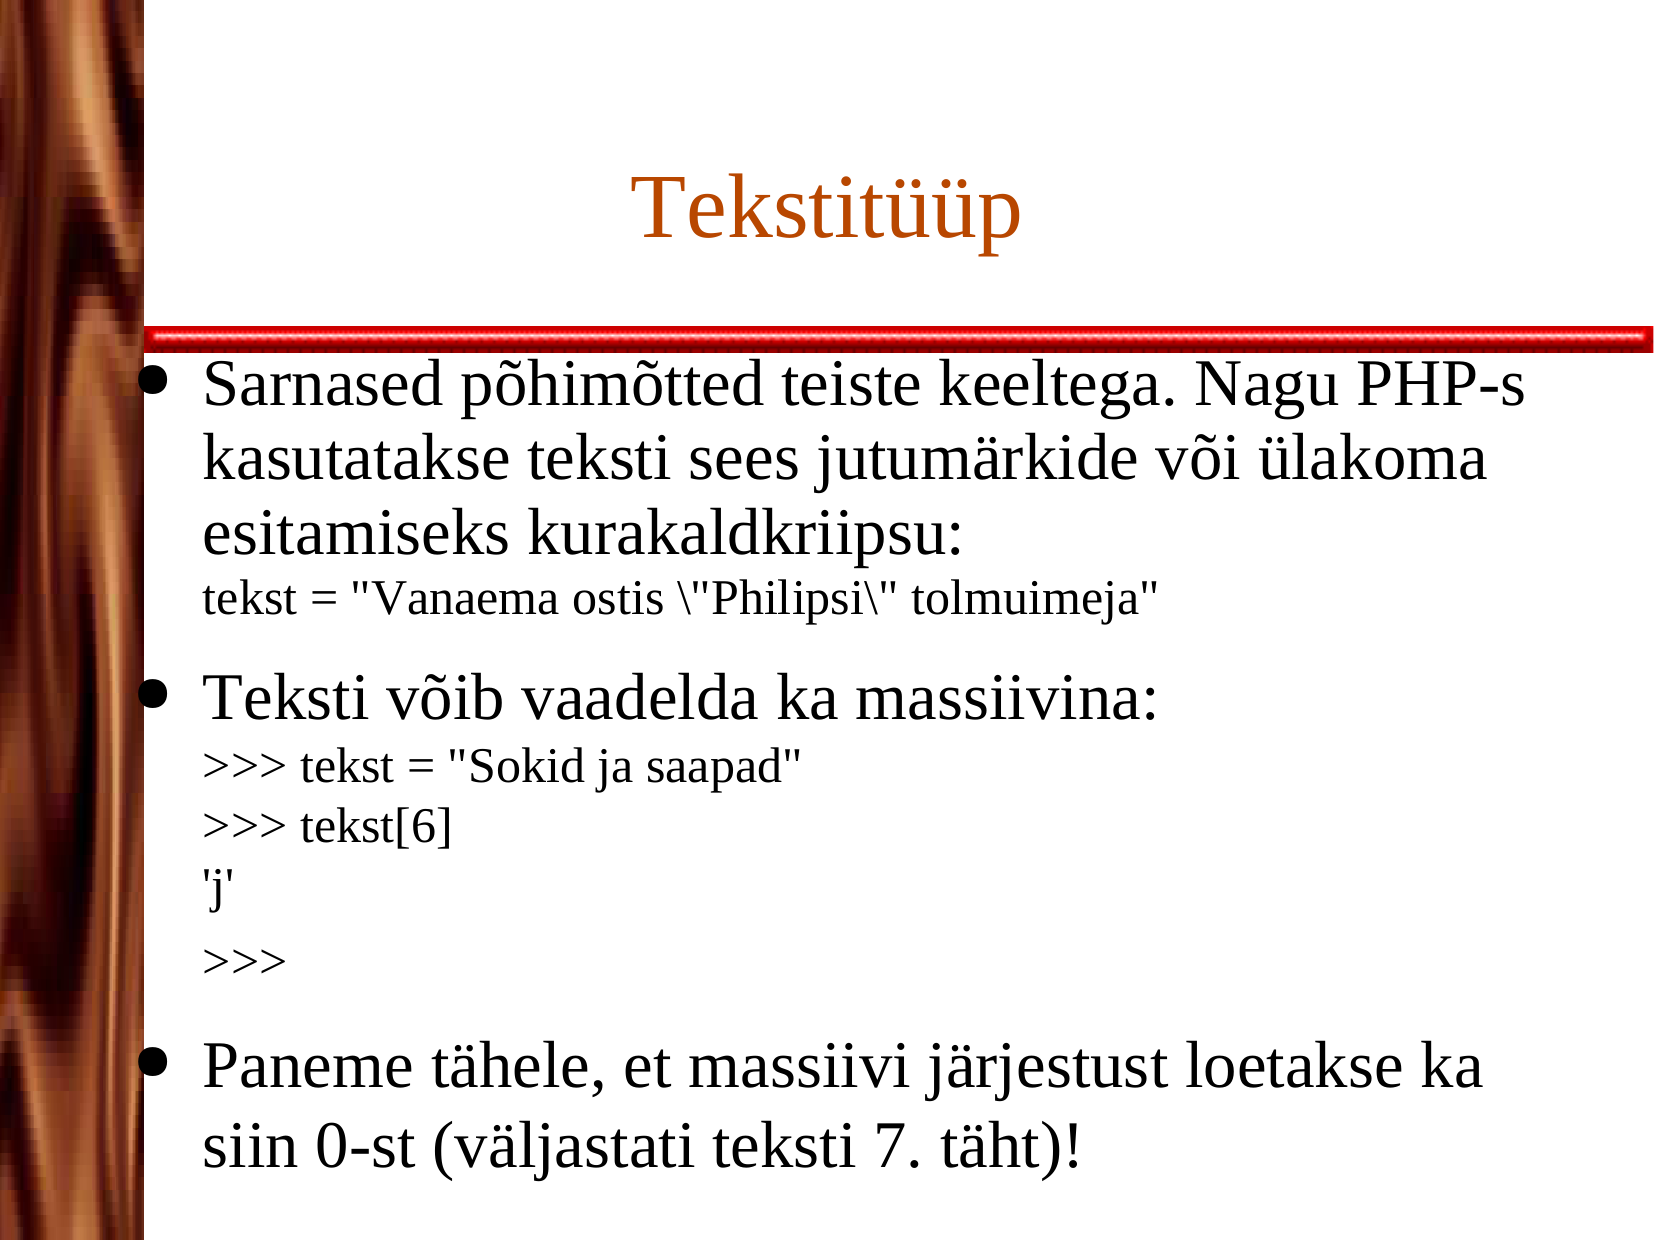

# Tekstitüüp
Sarnased põhimõtted teiste keeltega. Nagu PHP-s kasutatakse teksti sees jutumärkide või ülakoma esitamiseks kurakaldkriipsu:
tekst = "Vanaema ostis \"Philipsi\" tolmuimeja"
Teksti võib vaadelda ka massiivina:
>>> tekst = "Sokid ja saapad"
>>> tekst[6]
'j'
>>>
Paneme tähele, et massiivi järjestust loetakse ka siin 0-st (väljastati teksti 7. täht)!